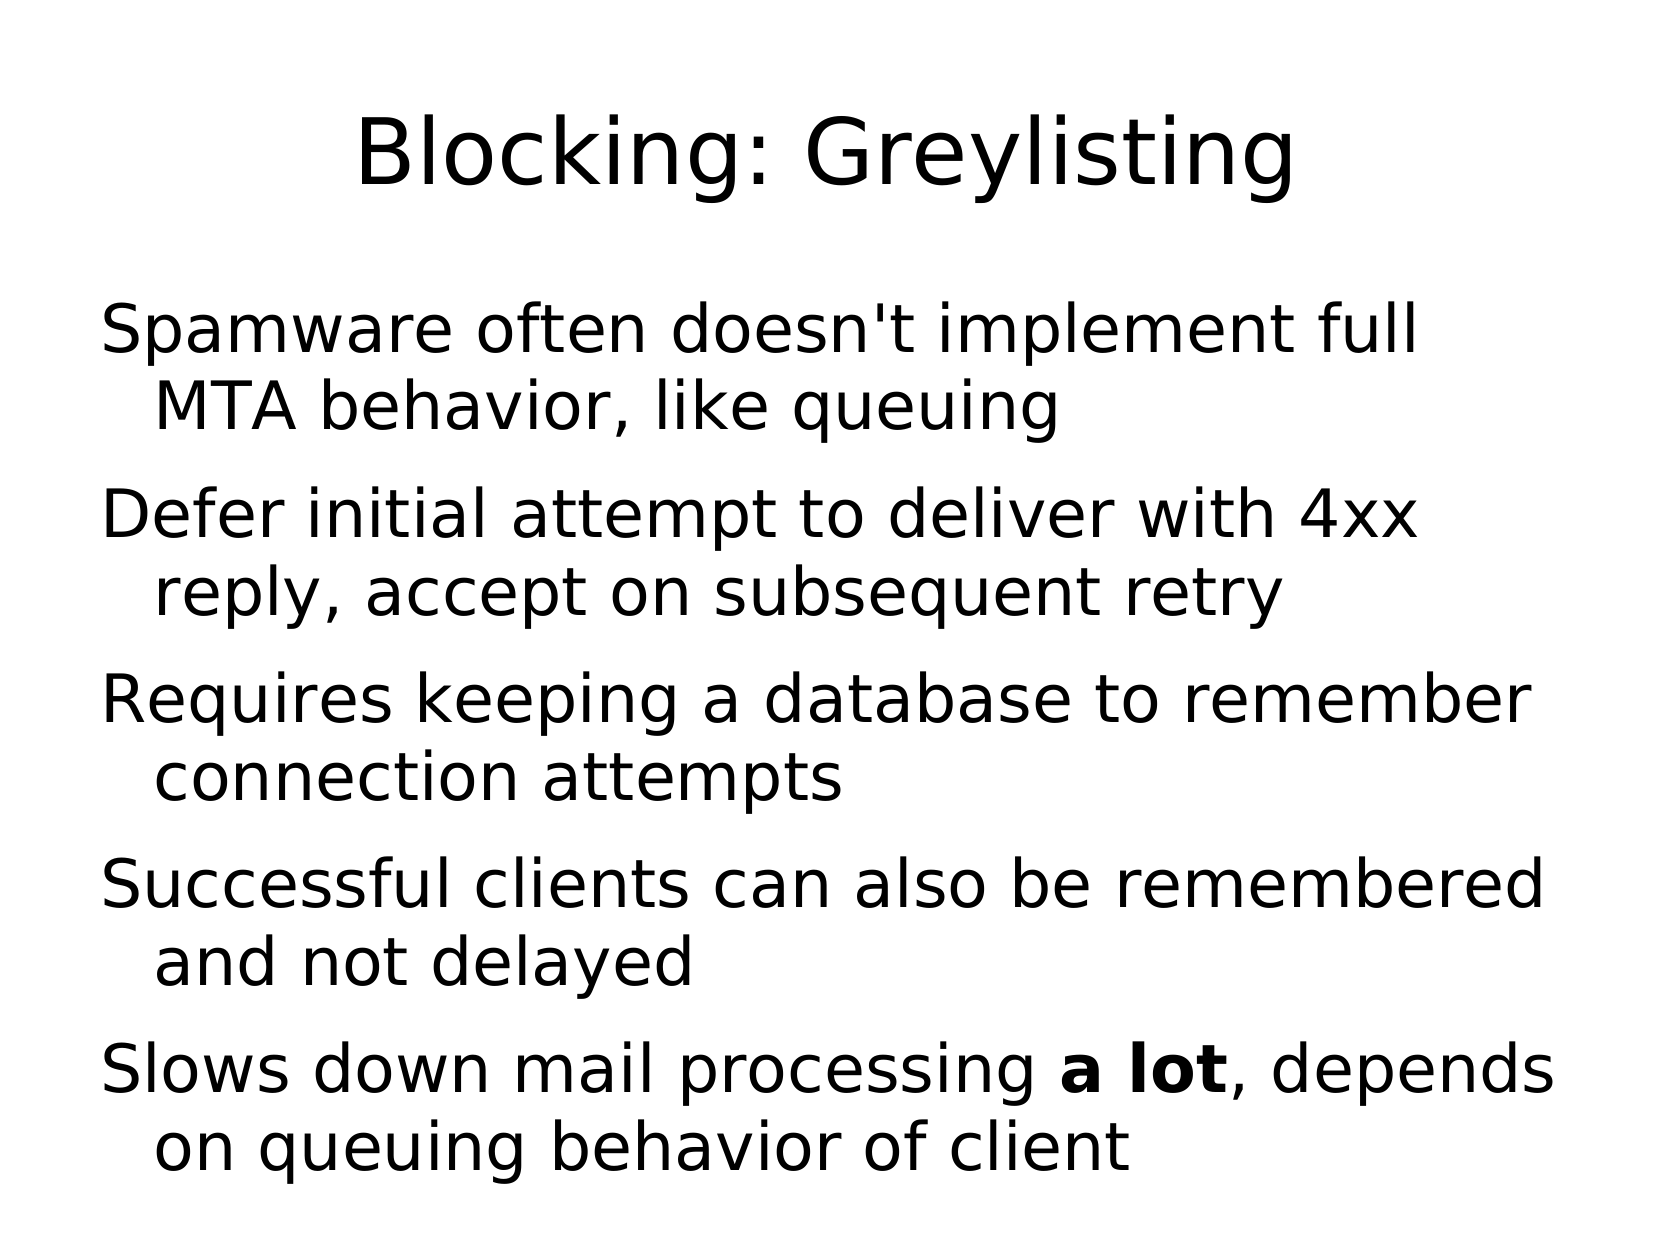

# Blocking: Greylisting
Spamware often doesn't implement full MTA behavior, like queuing
Defer initial attempt to deliver with 4xx reply, accept on subsequent retry
Requires keeping a database to remember connection attempts
Successful clients can also be remembered and not delayed
Slows down mail processing a lot, depends on queuing behavior of client